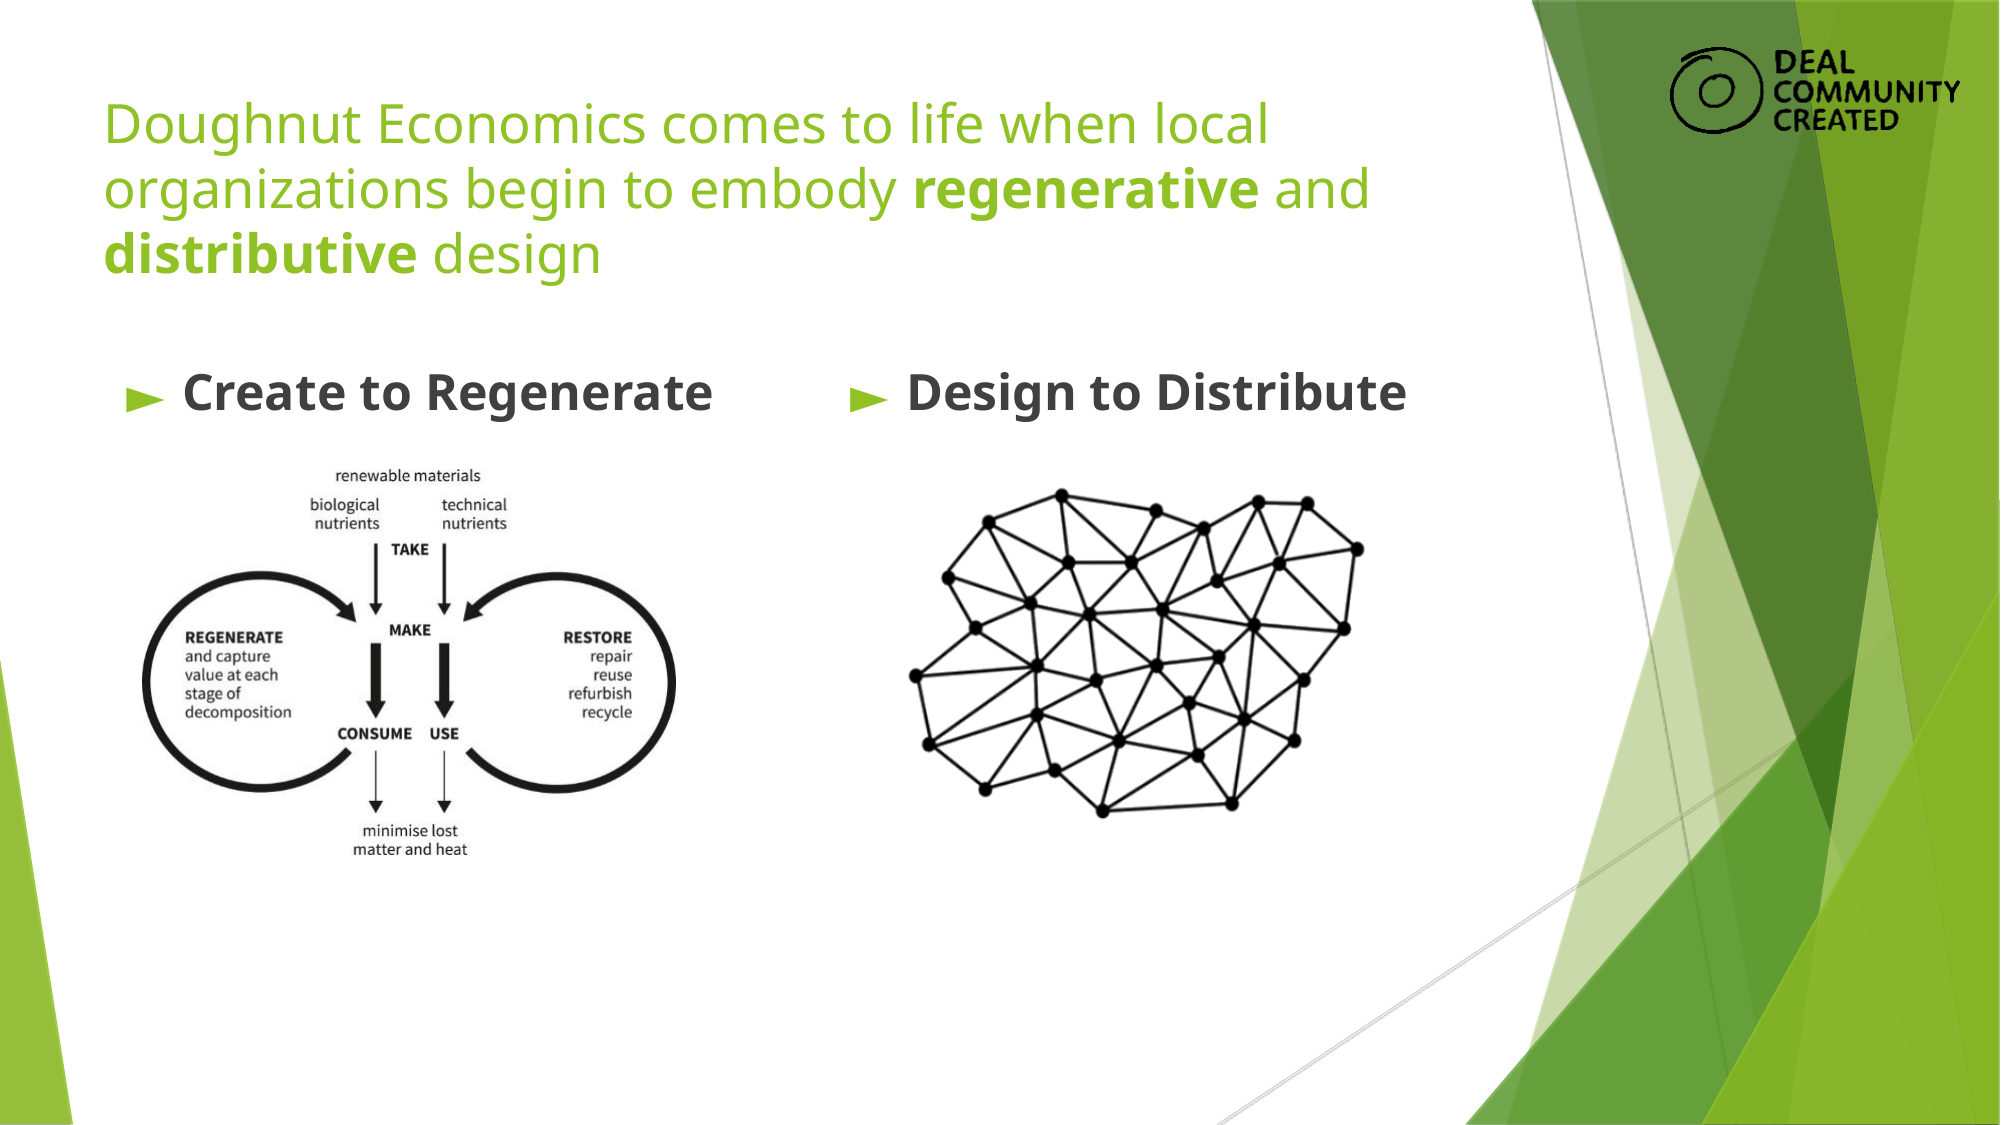

Doughnut Economics comes to life when local organizations begin to embody regenerative and distributive design
Create to Regenerate
Design to Distribute